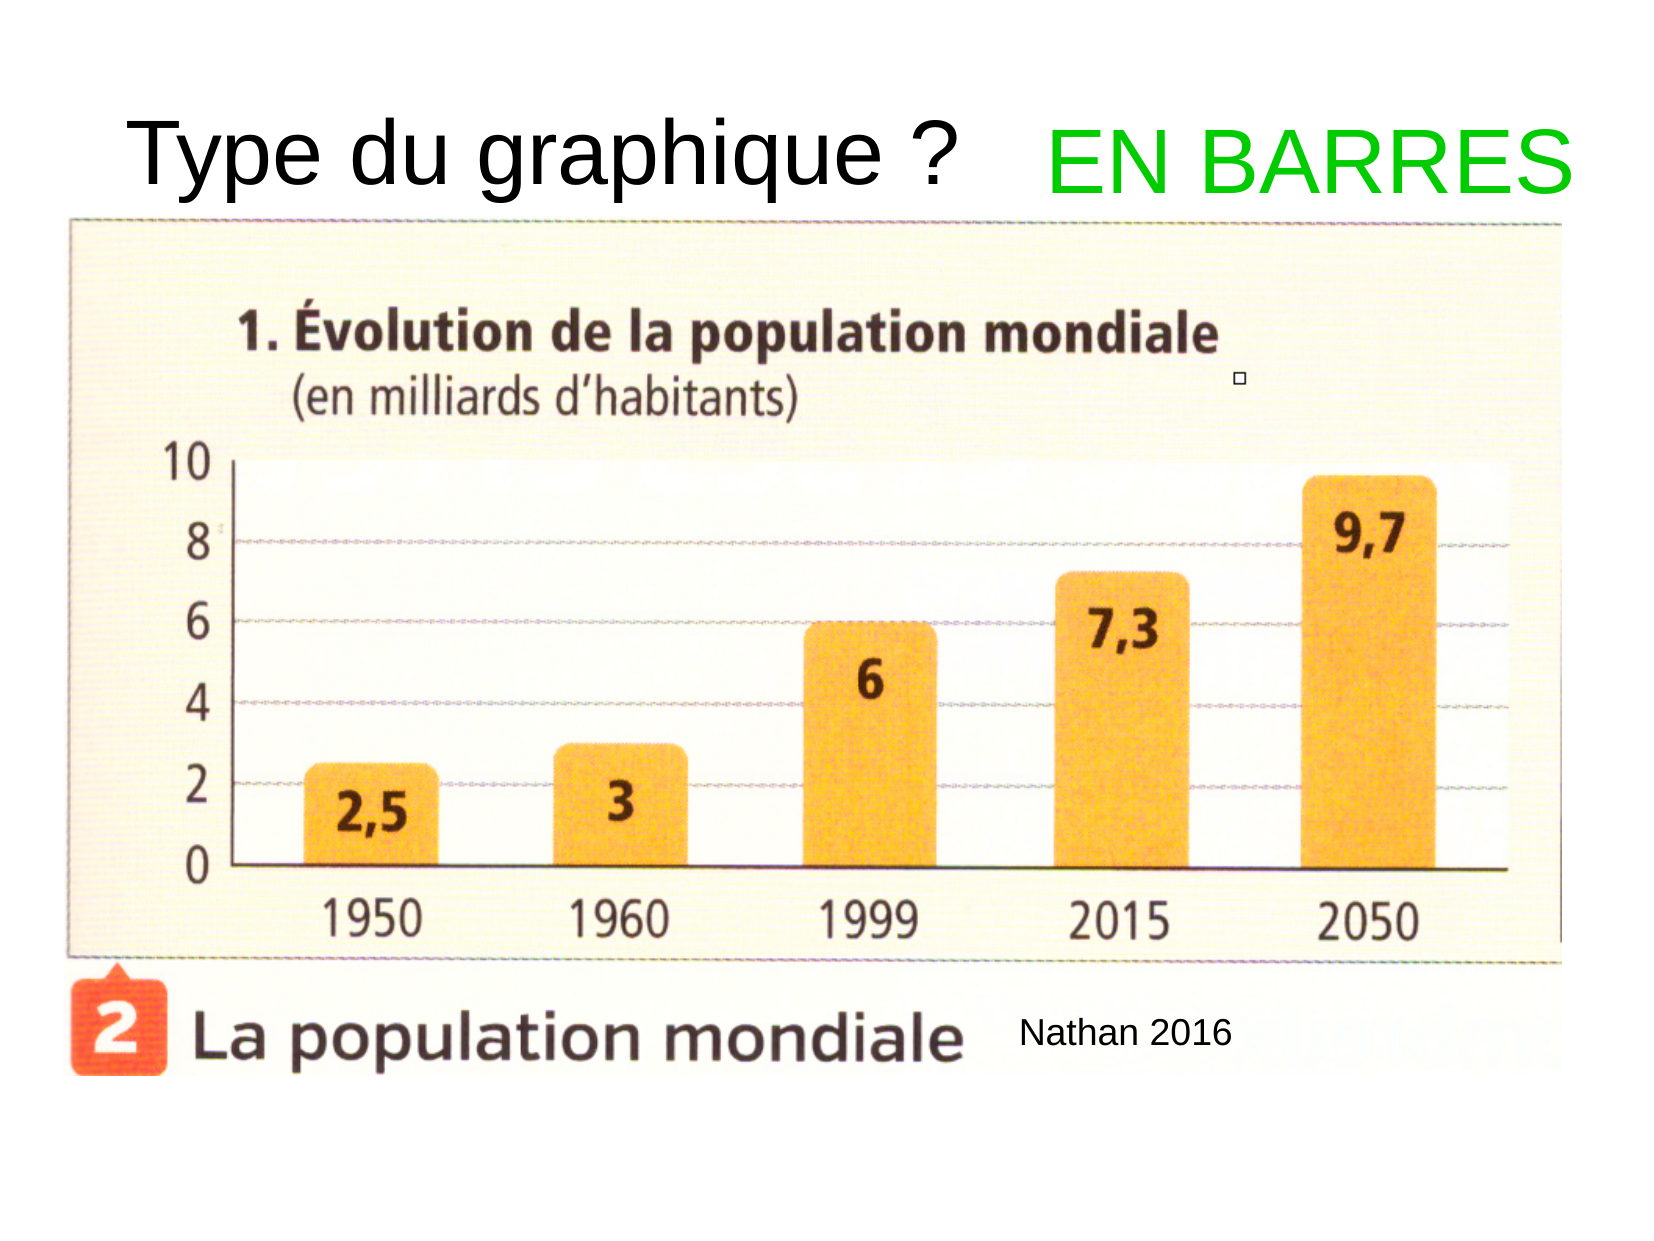

# Type du graphique ?
EN BARRES
Nathan 2016